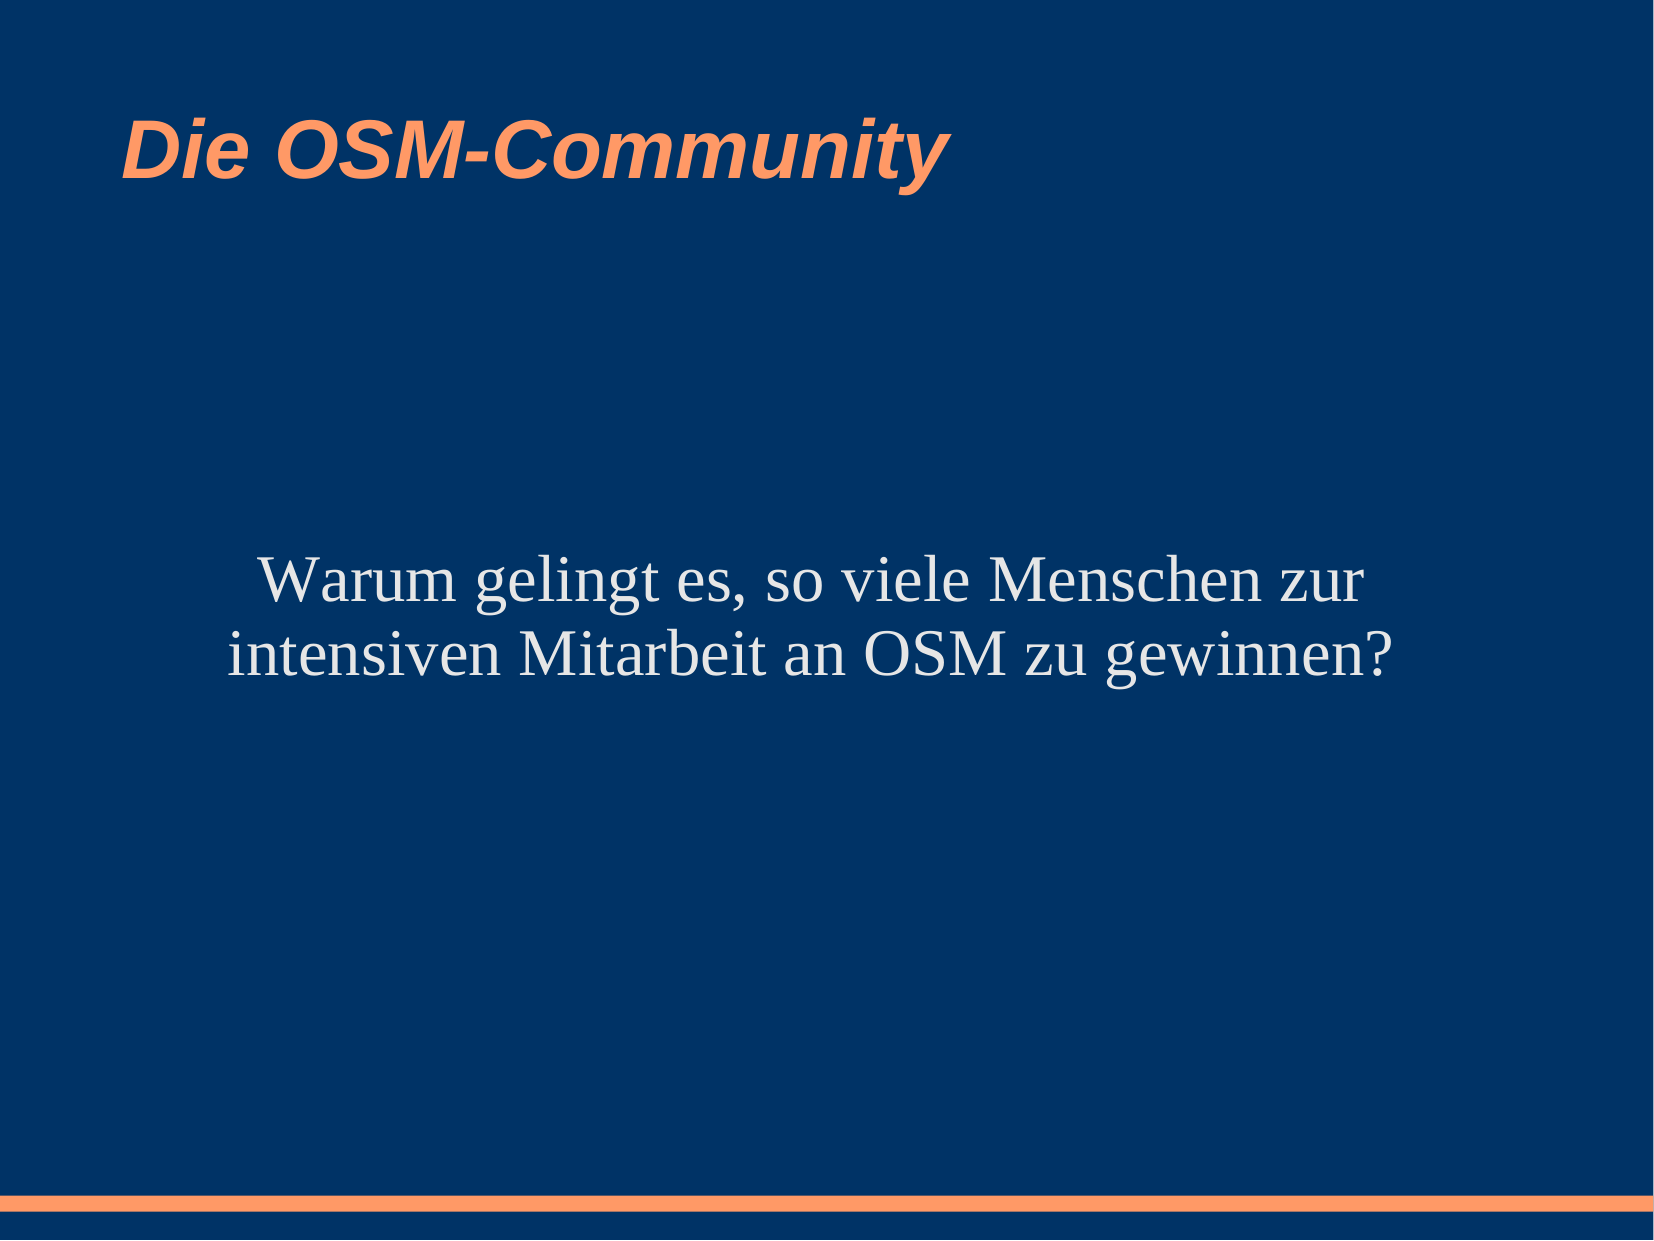

# Die OSM-Community
Warum gelingt es, so viele Menschen zur intensiven Mitarbeit an OSM zu gewinnen?